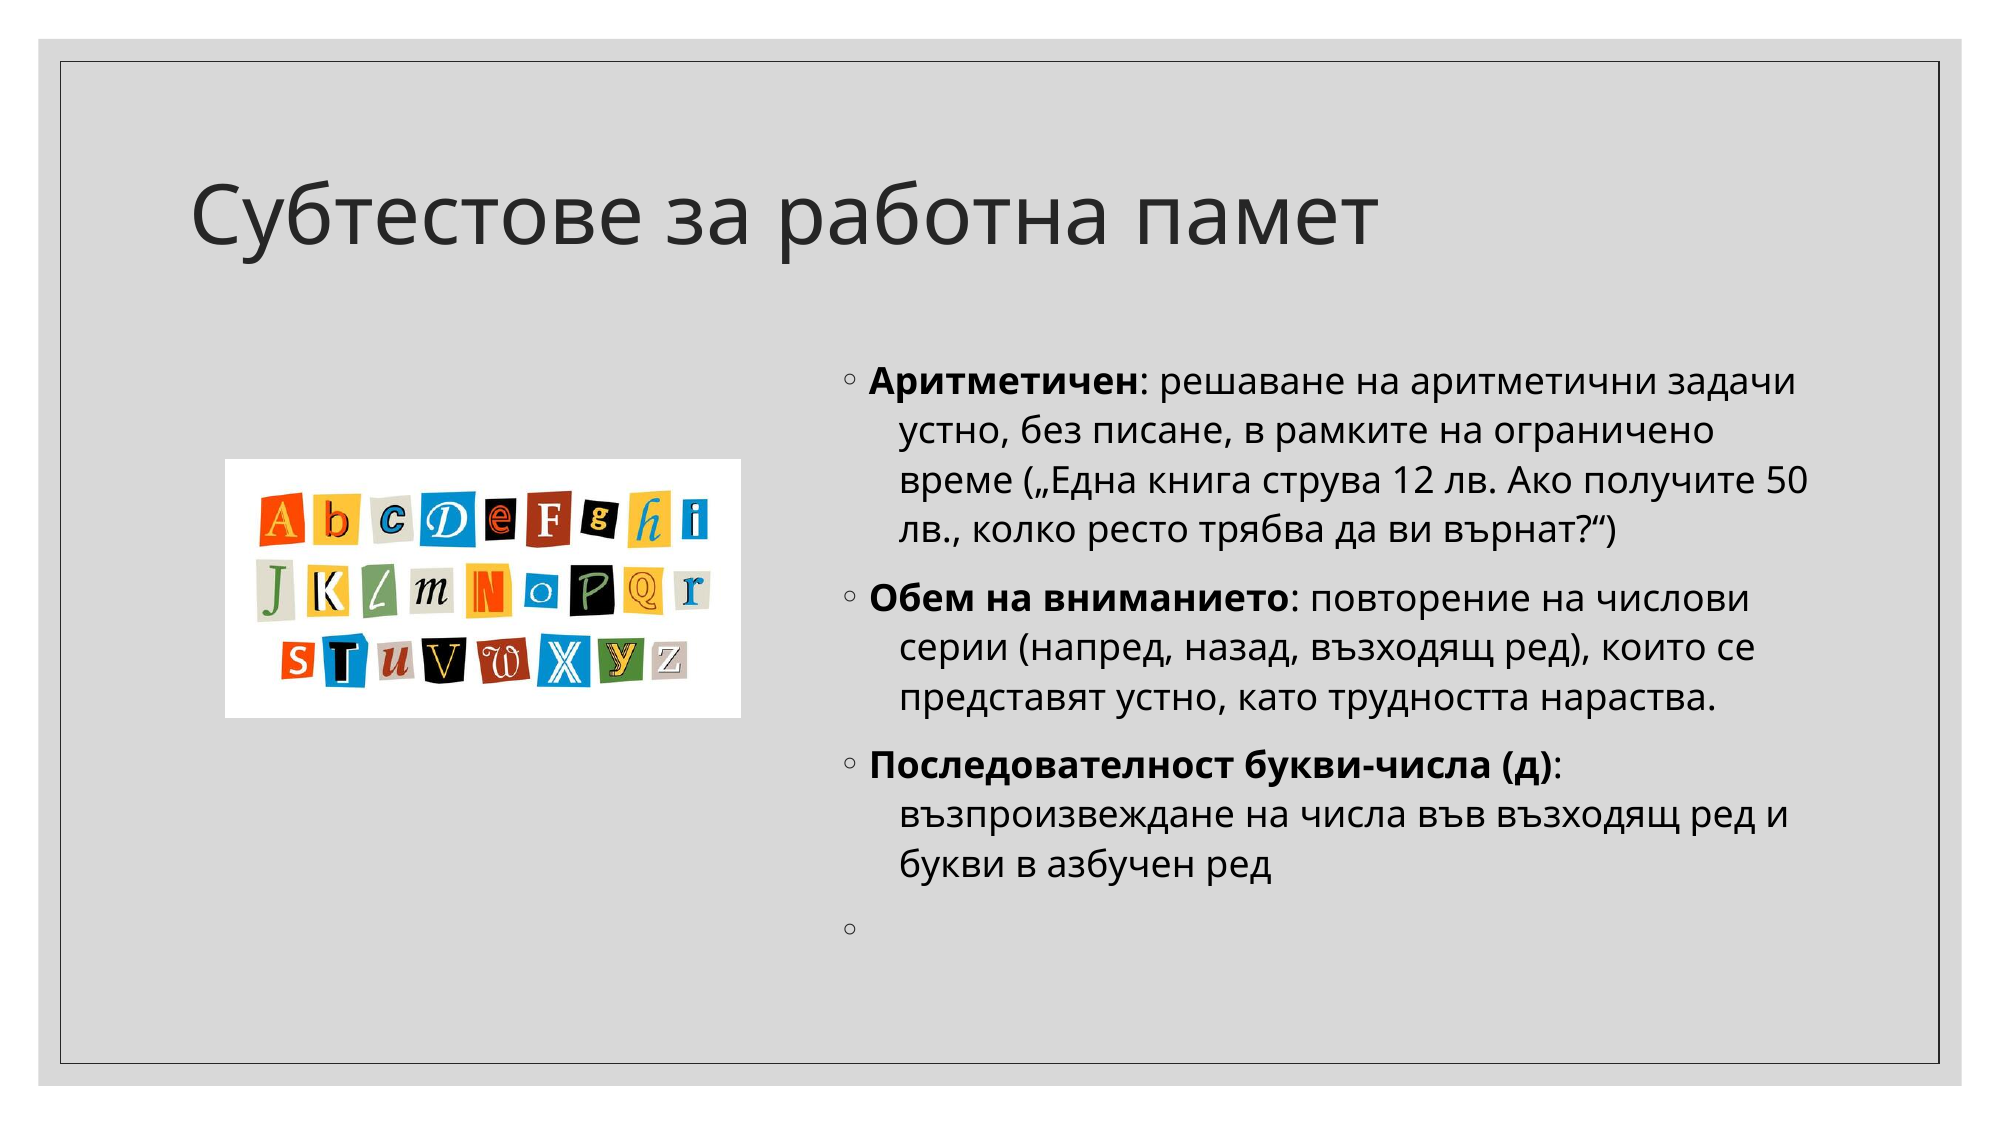

# Субтестове за работна памет
Аритметичен: решаване на аритметични задачи устно, без писане, в рамките на ограничено време („Една книга струва 12 лв. Ако получите 50 лв., колко ресто трябва да ви върнат?“)
Обем на вниманието: повторение на числови серии (напред, назад, възходящ ред), които се представят устно, като трудността нараства.
Последователност букви-числа (д): възпроизвеждане на числа във възходящ ред и букви в азбучен ред